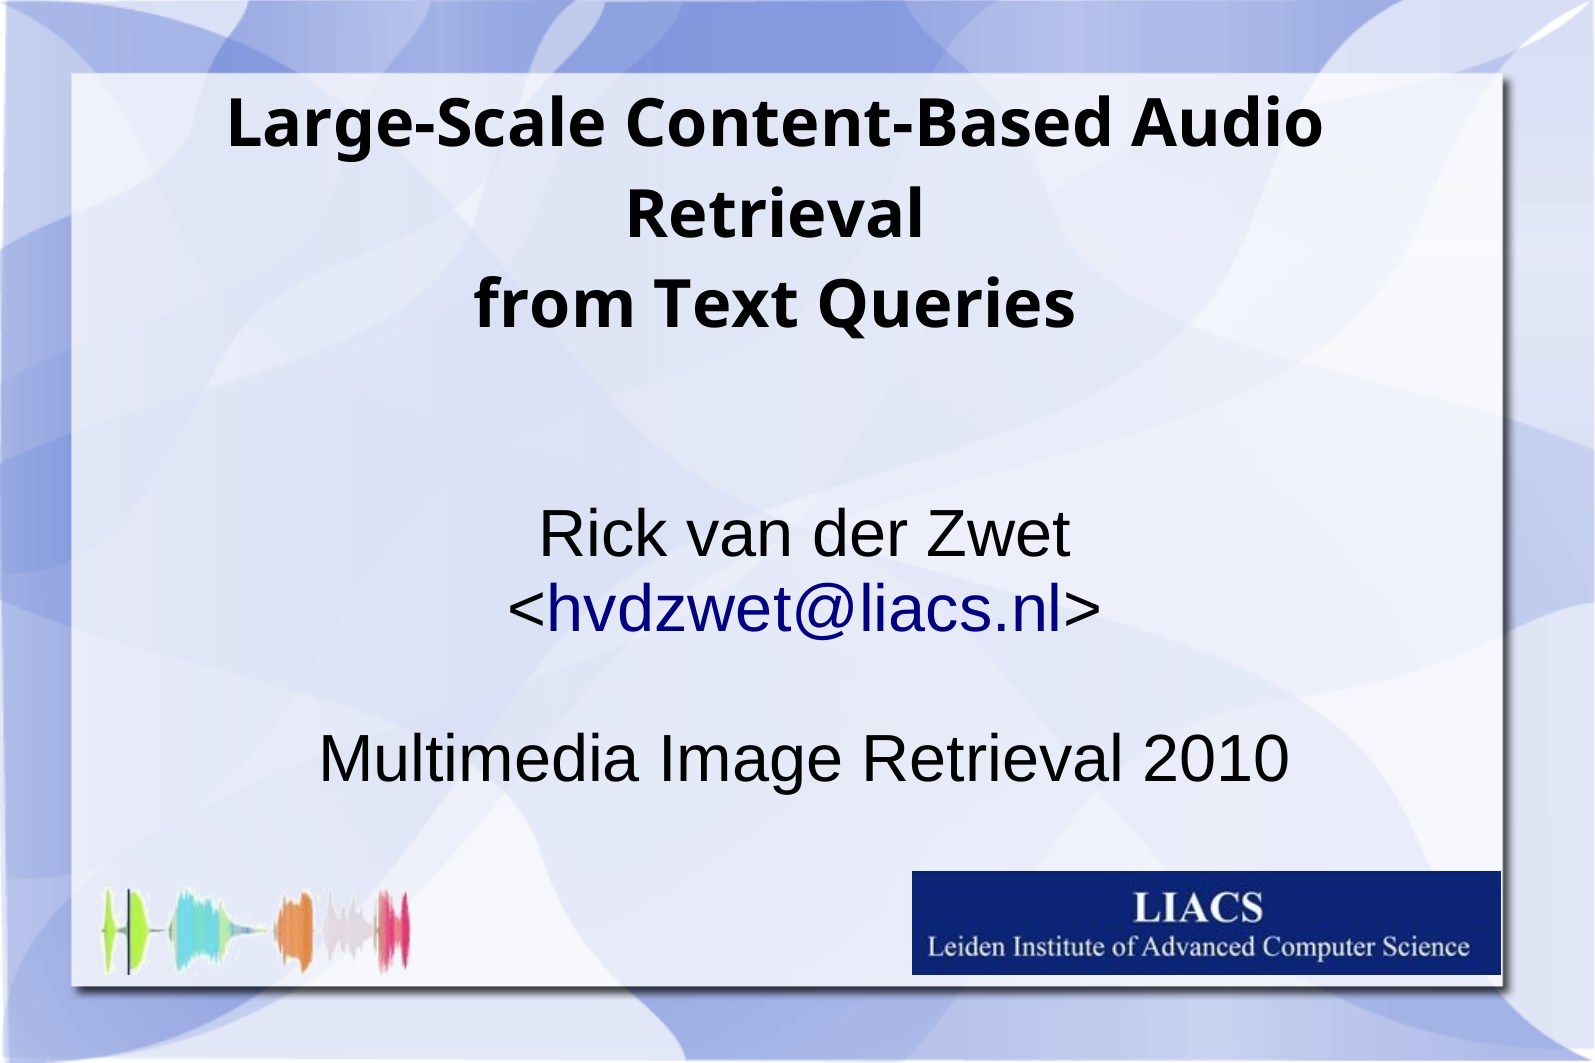

# Large-Scale Content-Based Audio Retrieval from Text Queries
Rick van der Zwet
<hvdzwet@liacs.nl>
Multimedia Image Retrieval 2010